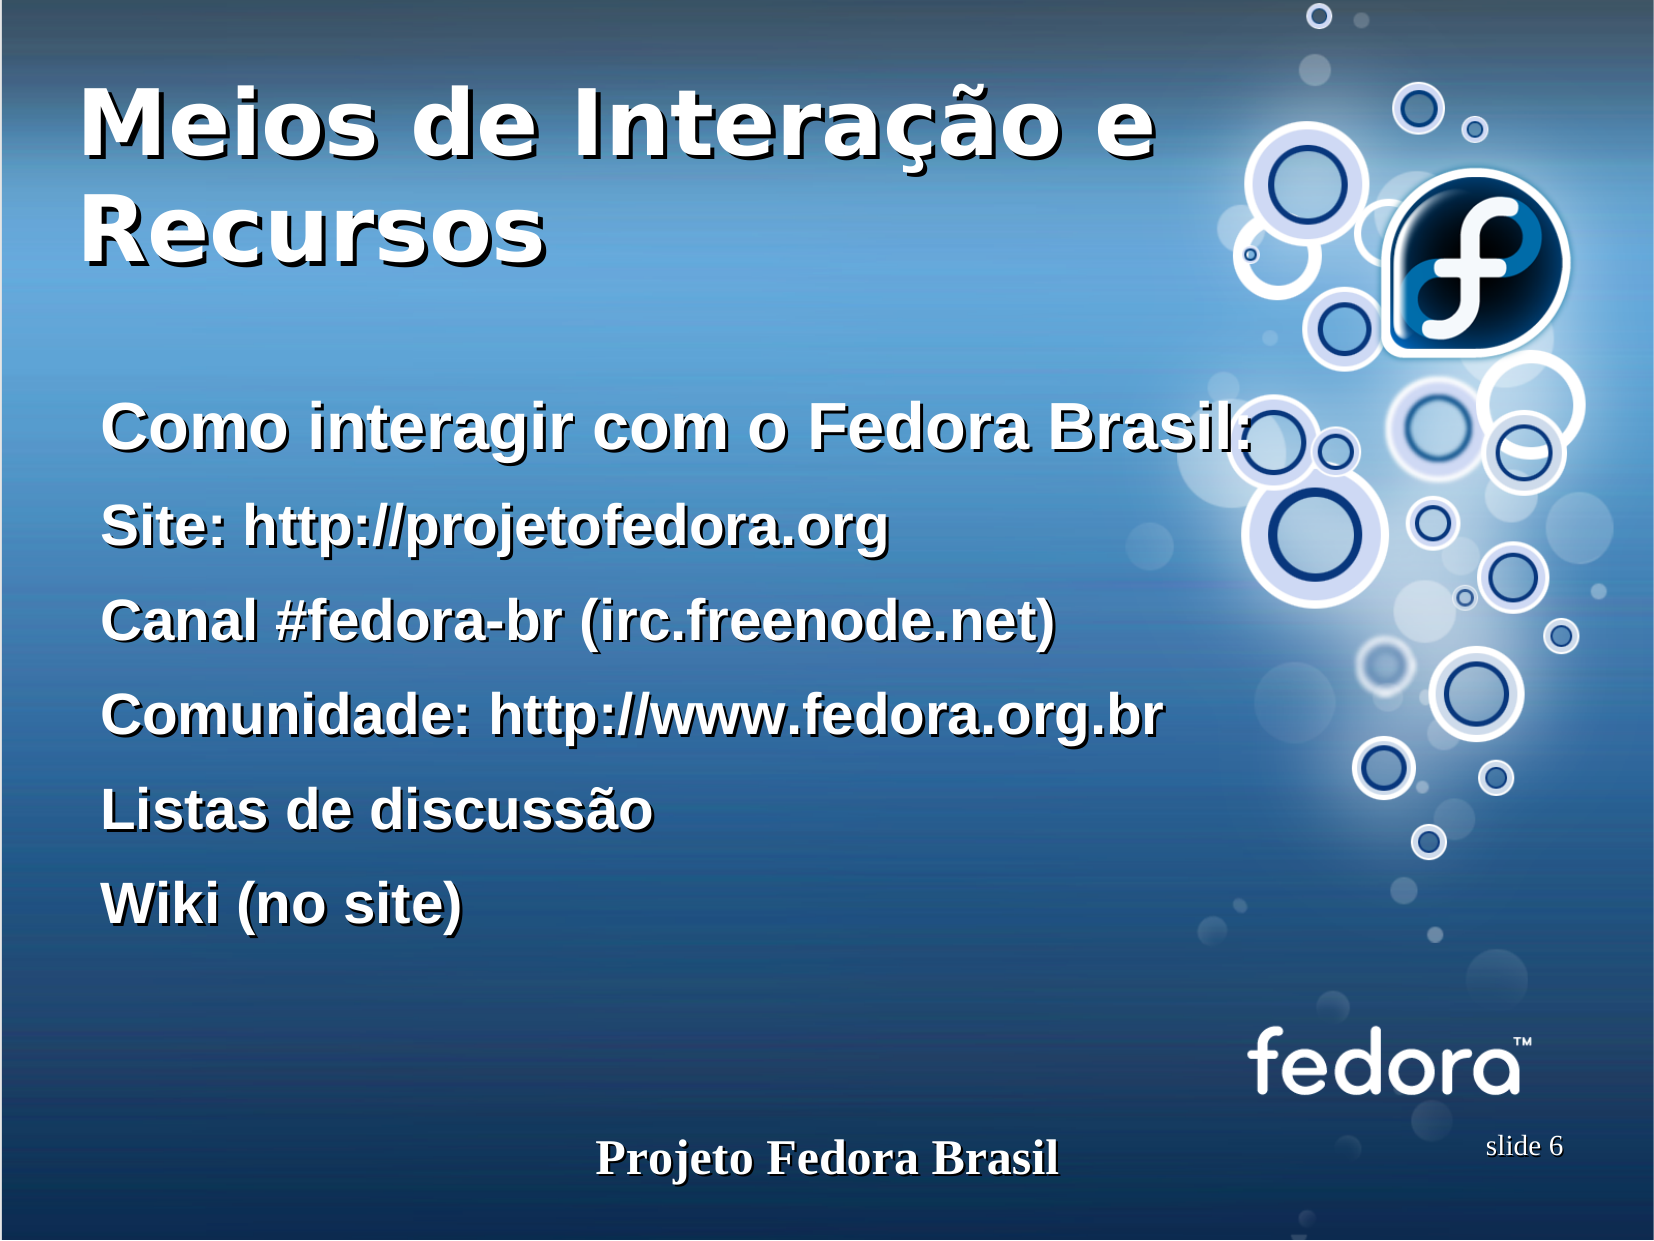

# Meios de Interação e Recursos
Como interagir com o Fedora Brasil:
Site: http://projetofedora.org
Canal #fedora-br (irc.freenode.net)
Comunidade: http://www.fedora.org.br
Listas de discussão
Wiki (no site)
6